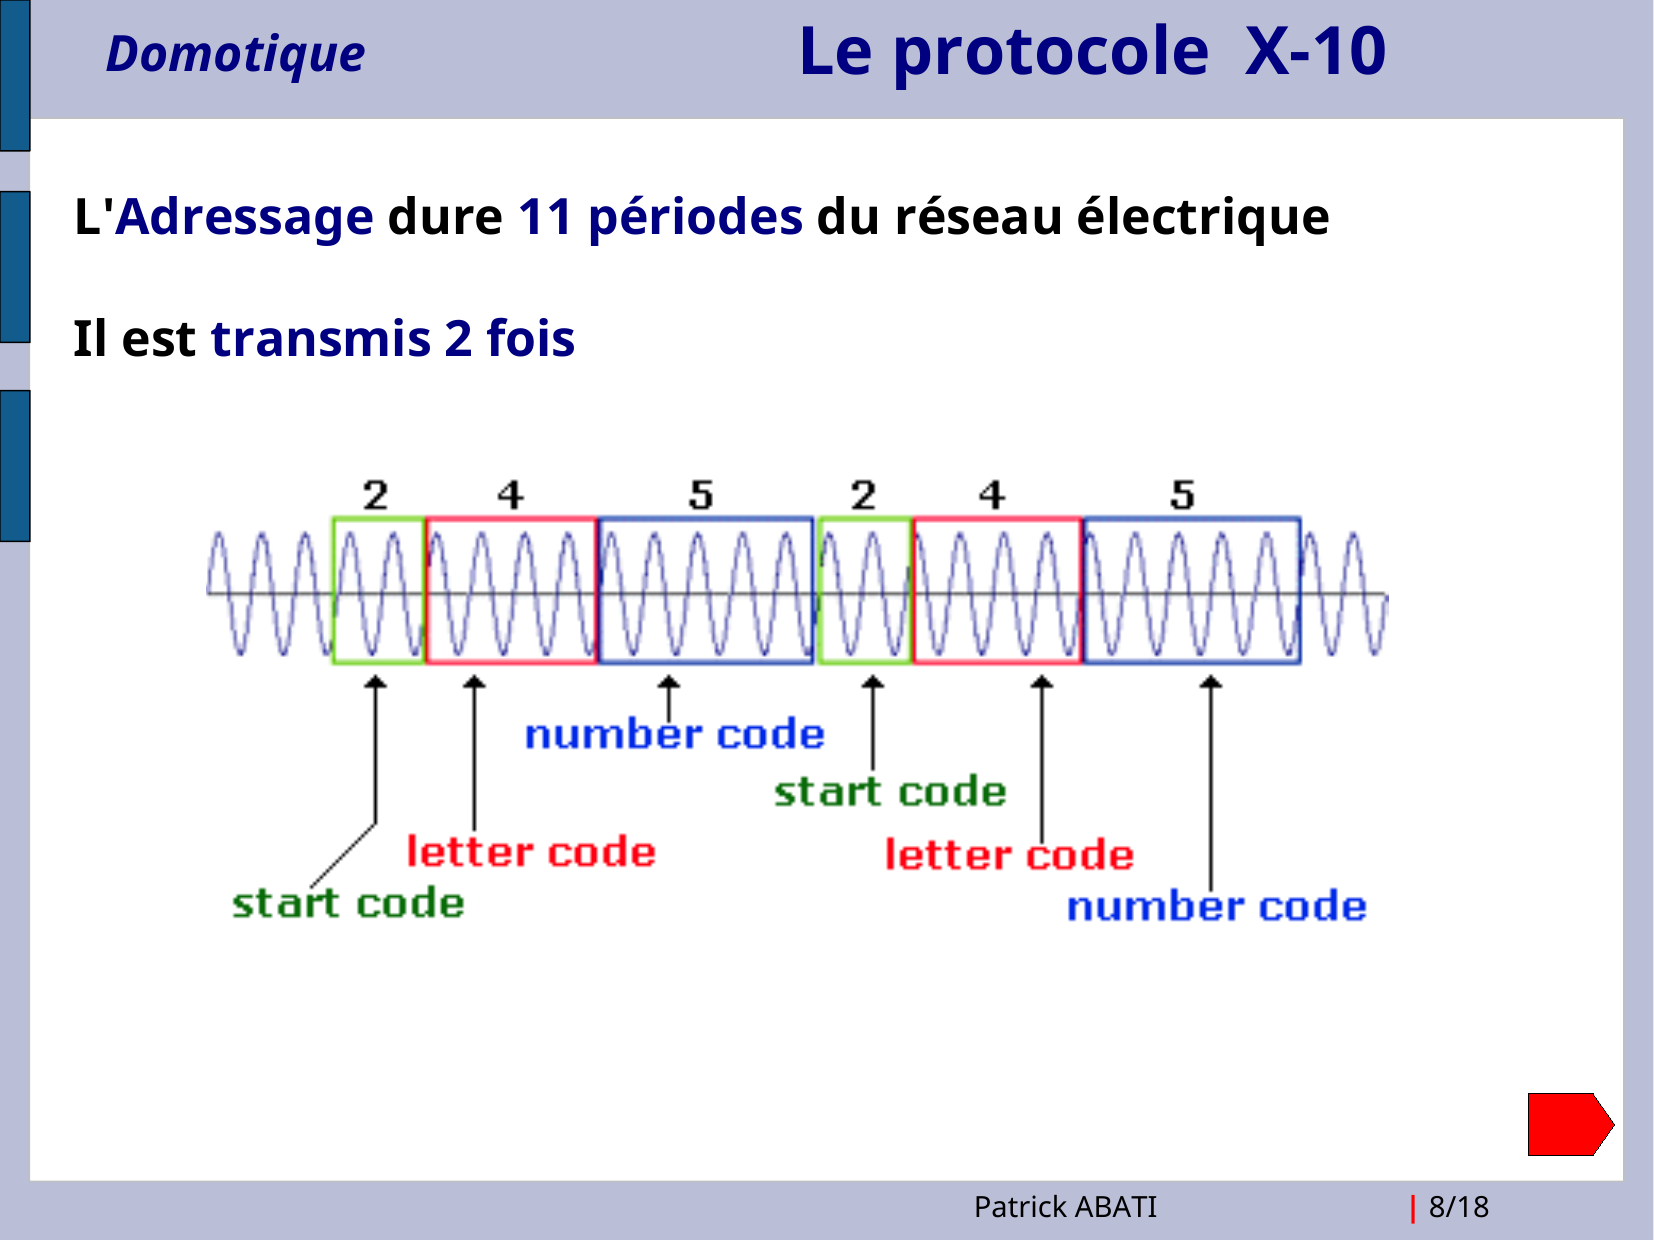

L'Adressage dure 11 périodes du réseau électrique
Il est transmis 2 fois